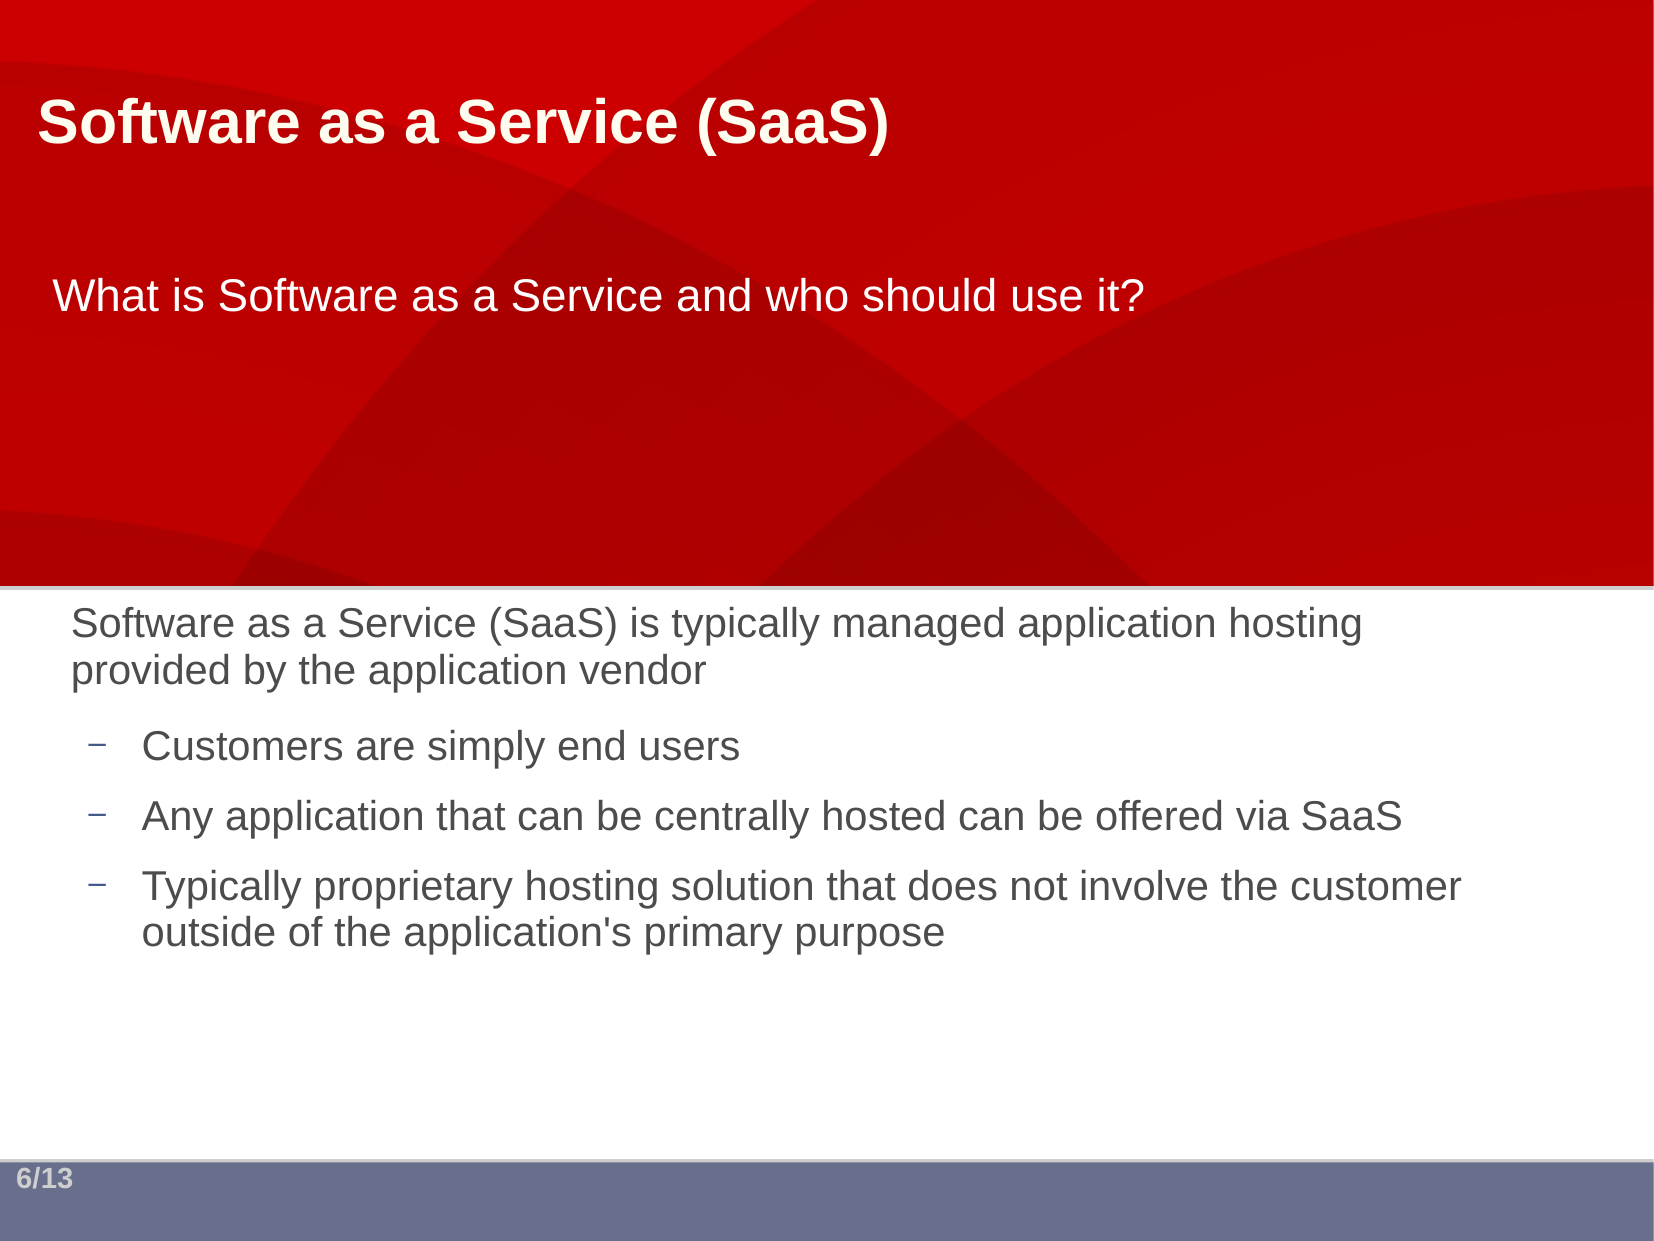

# Software as a Service (SaaS)
What is Software as a Service and who should use it?
Software as a Service (SaaS) is typically managed application hosting provided by the application vendor
Customers are simply end users
Any application that can be centrally hosted can be offered via SaaS
Typically proprietary hosting solution that does not involve the customer outside of the application's primary purpose
6